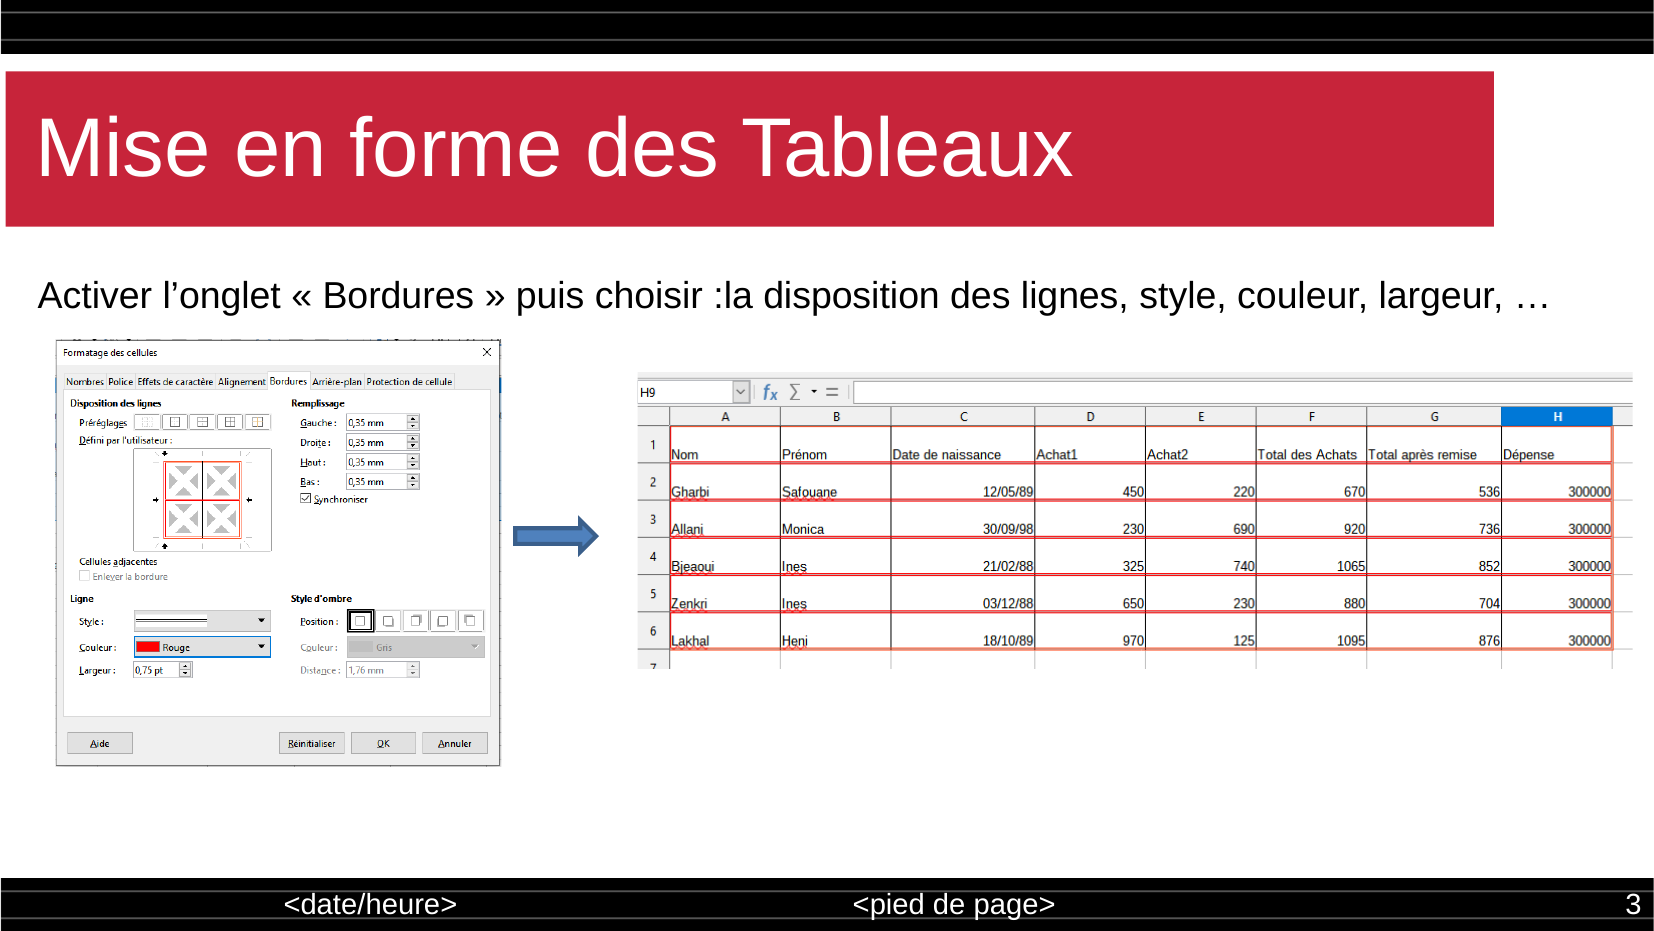

Mise en forme des Tableaux
Activer l’onglet « Bordures » puis choisir :la disposition des lignes, style, couleur, largeur, …